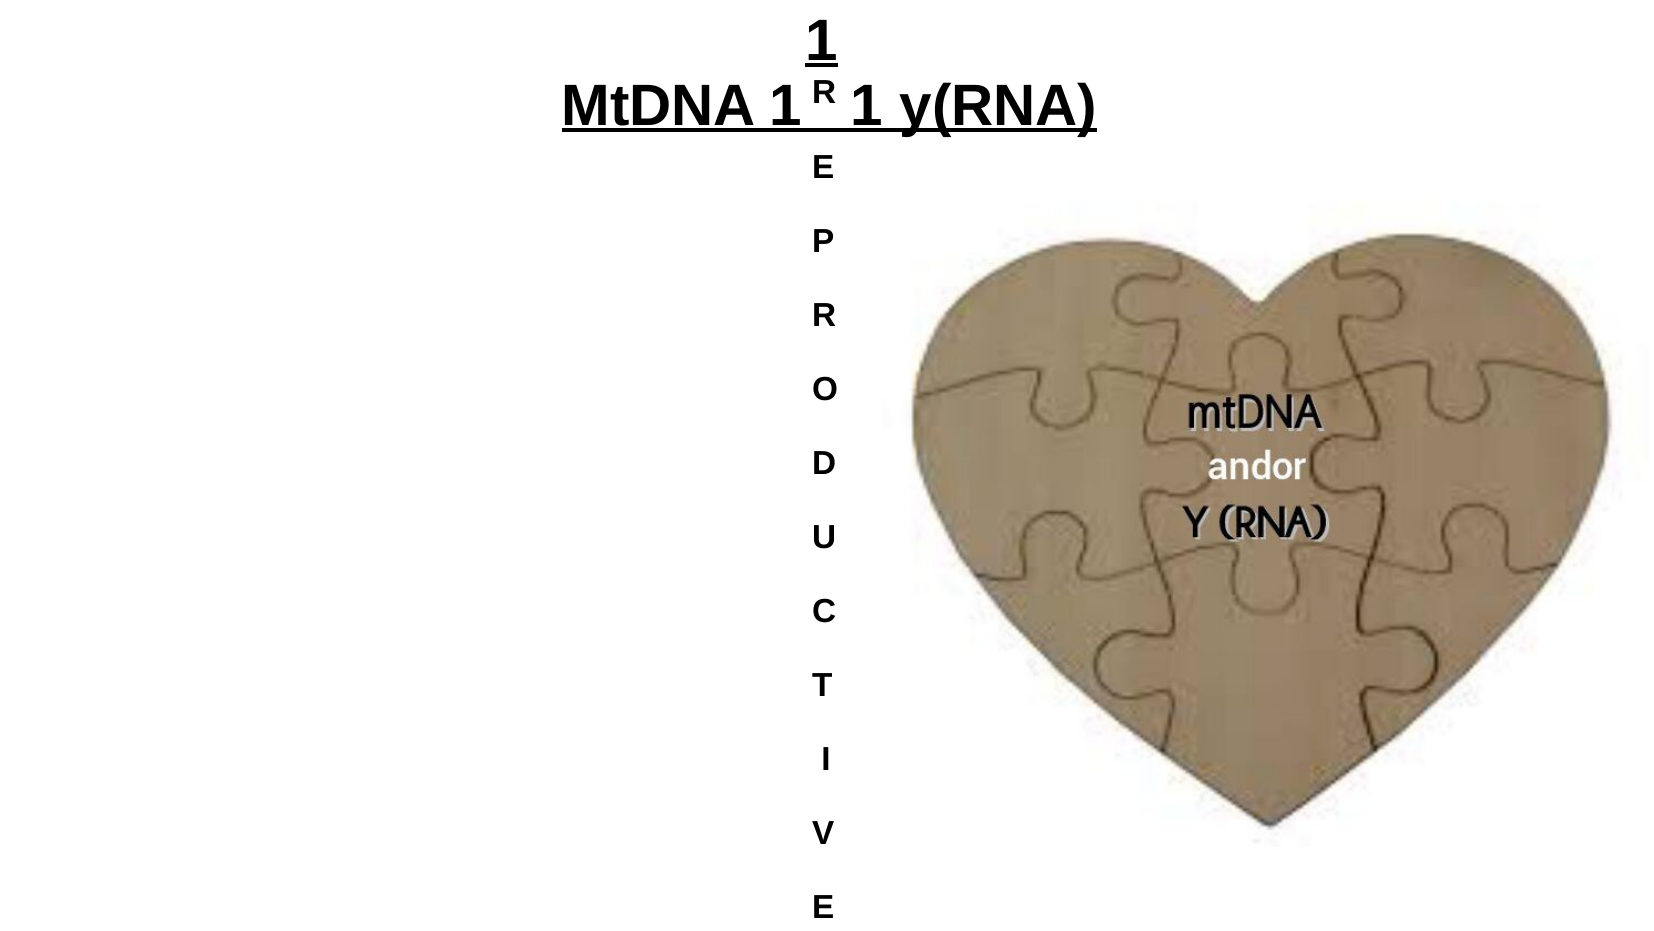

1
MtDNA 1 1 y(RNA)
R E P R O D U C T
 I V E